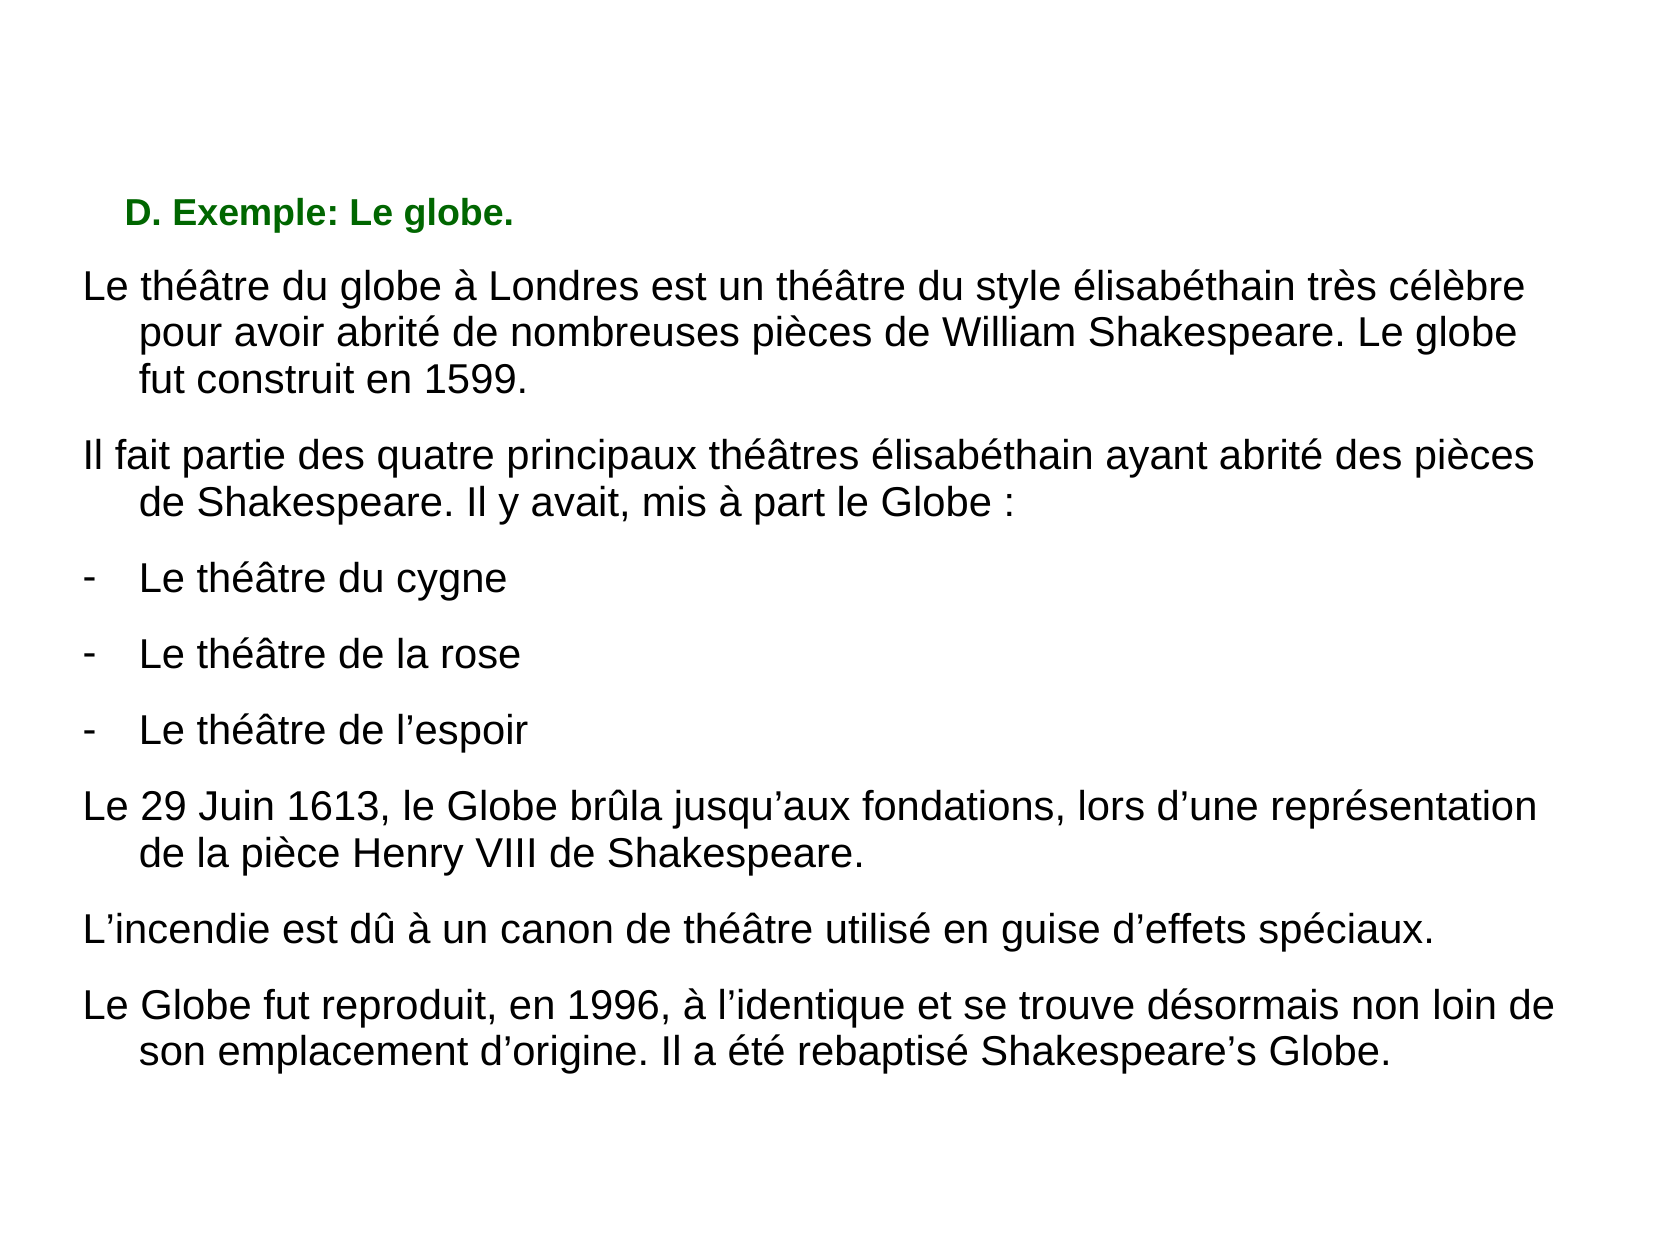

# D. Exemple: Le globe.
Le théâtre du globe à Londres est un théâtre du style élisabéthain très célèbre pour avoir abrité de nombreuses pièces de William Shakespeare. Le globe fut construit en 1599.
Il fait partie des quatre principaux théâtres élisabéthain ayant abrité des pièces de Shakespeare. Il y avait, mis à part le Globe :
Le théâtre du cygne
Le théâtre de la rose
Le théâtre de l’espoir
Le 29 Juin 1613, le Globe brûla jusqu’aux fondations, lors d’une représentation de la pièce Henry VIII de Shakespeare.
L’incendie est dû à un canon de théâtre utilisé en guise d’effets spéciaux.
Le Globe fut reproduit, en 1996, à l’identique et se trouve désormais non loin de son emplacement d’origine. Il a été rebaptisé Shakespeare’s Globe.